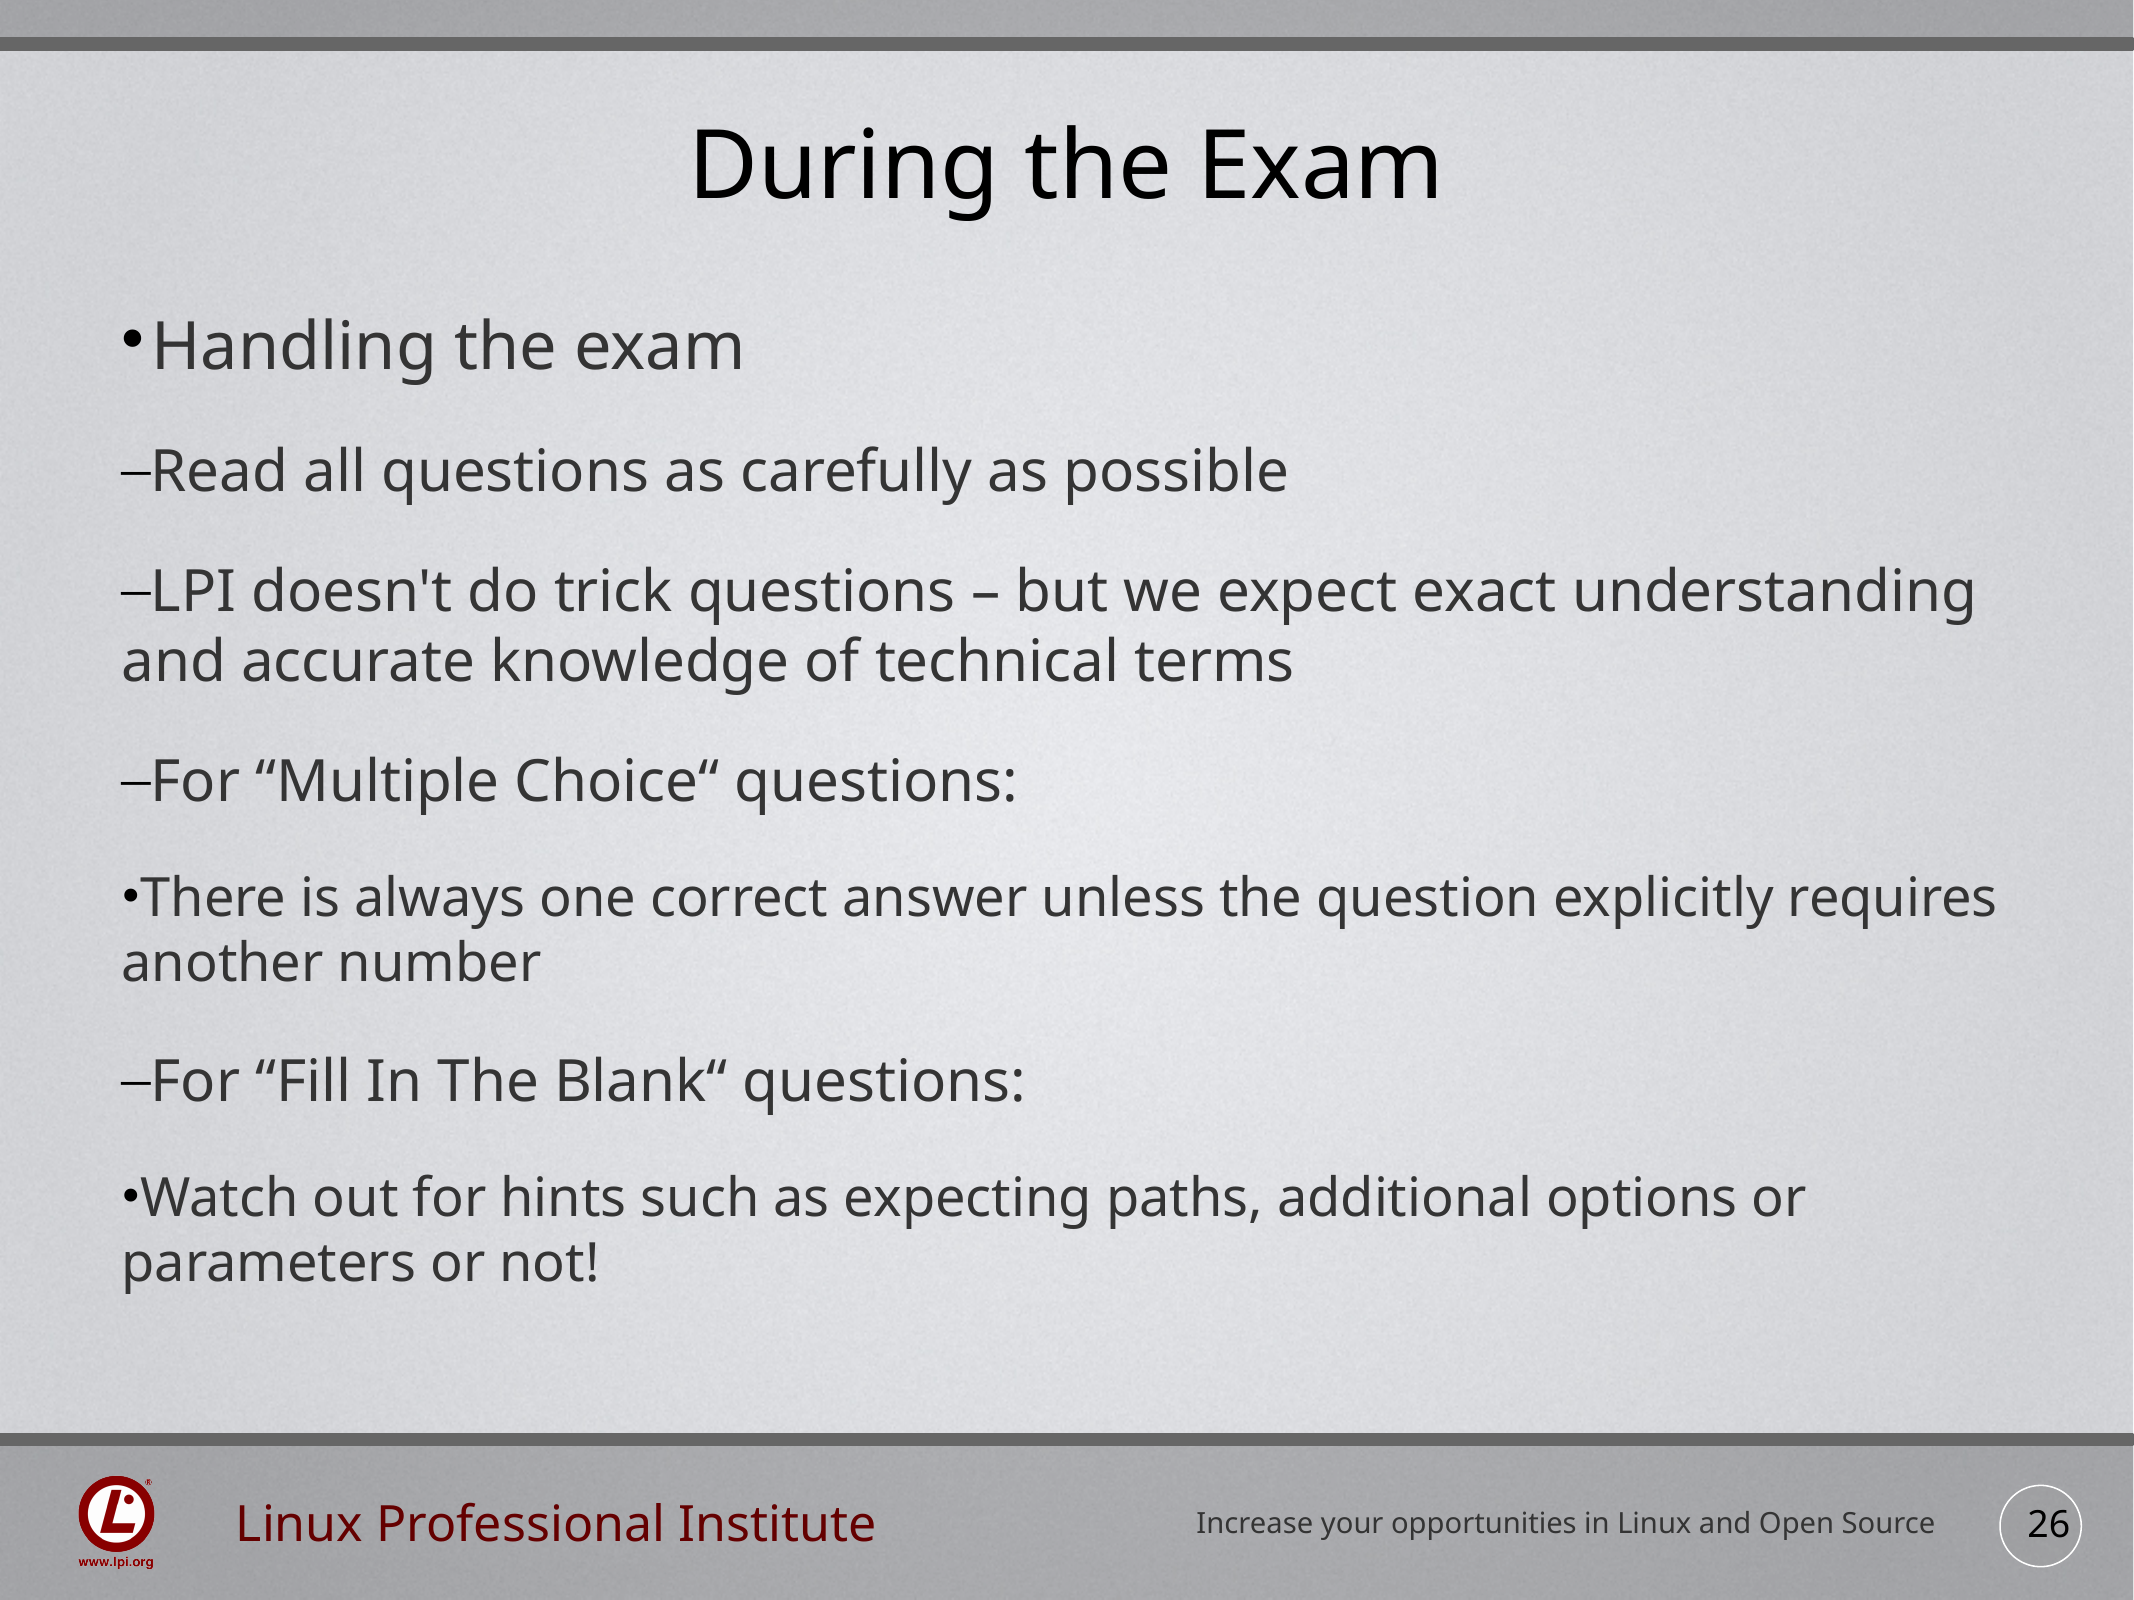

# During the Exam
Handling the exam
Read all questions as carefully as possible
LPI doesn't do trick questions – but we expect exact understanding and accurate knowledge of technical terms
For “Multiple Choice“ questions:
There is always one correct answer unless the question explicitly requires another number
For “Fill In The Blank“ questions:
Watch out for hints such as expecting paths, additional options or parameters or not!